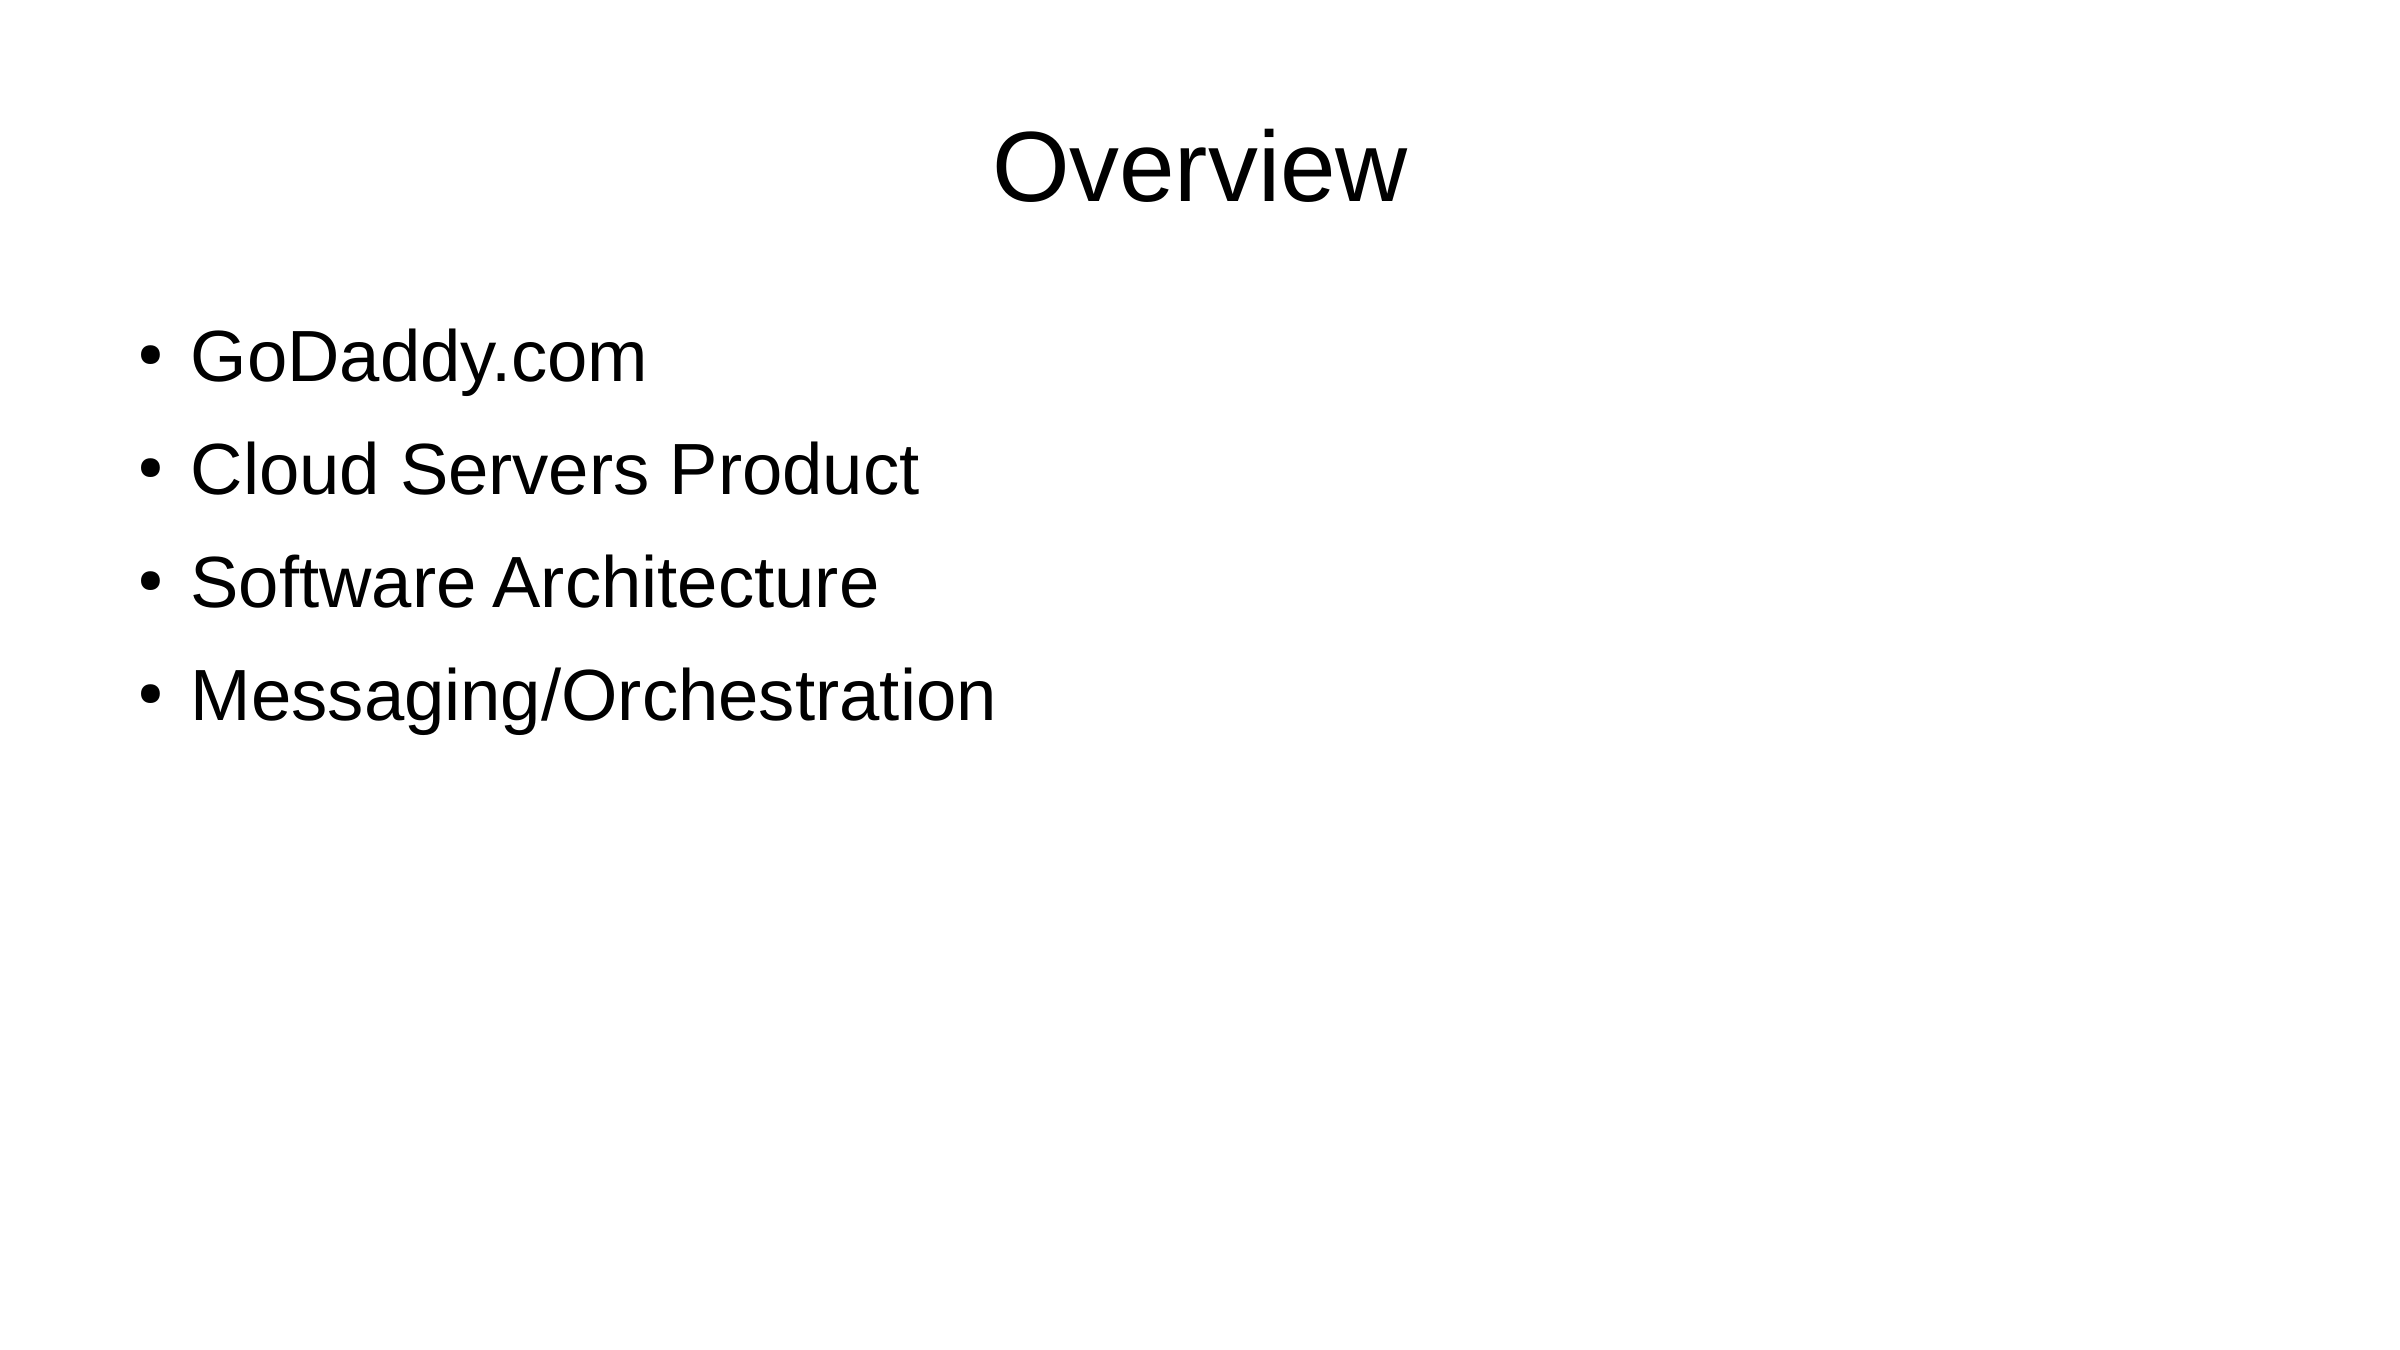

# Overview
GoDaddy.com
Cloud Servers Product
Software Architecture
Messaging/Orchestration